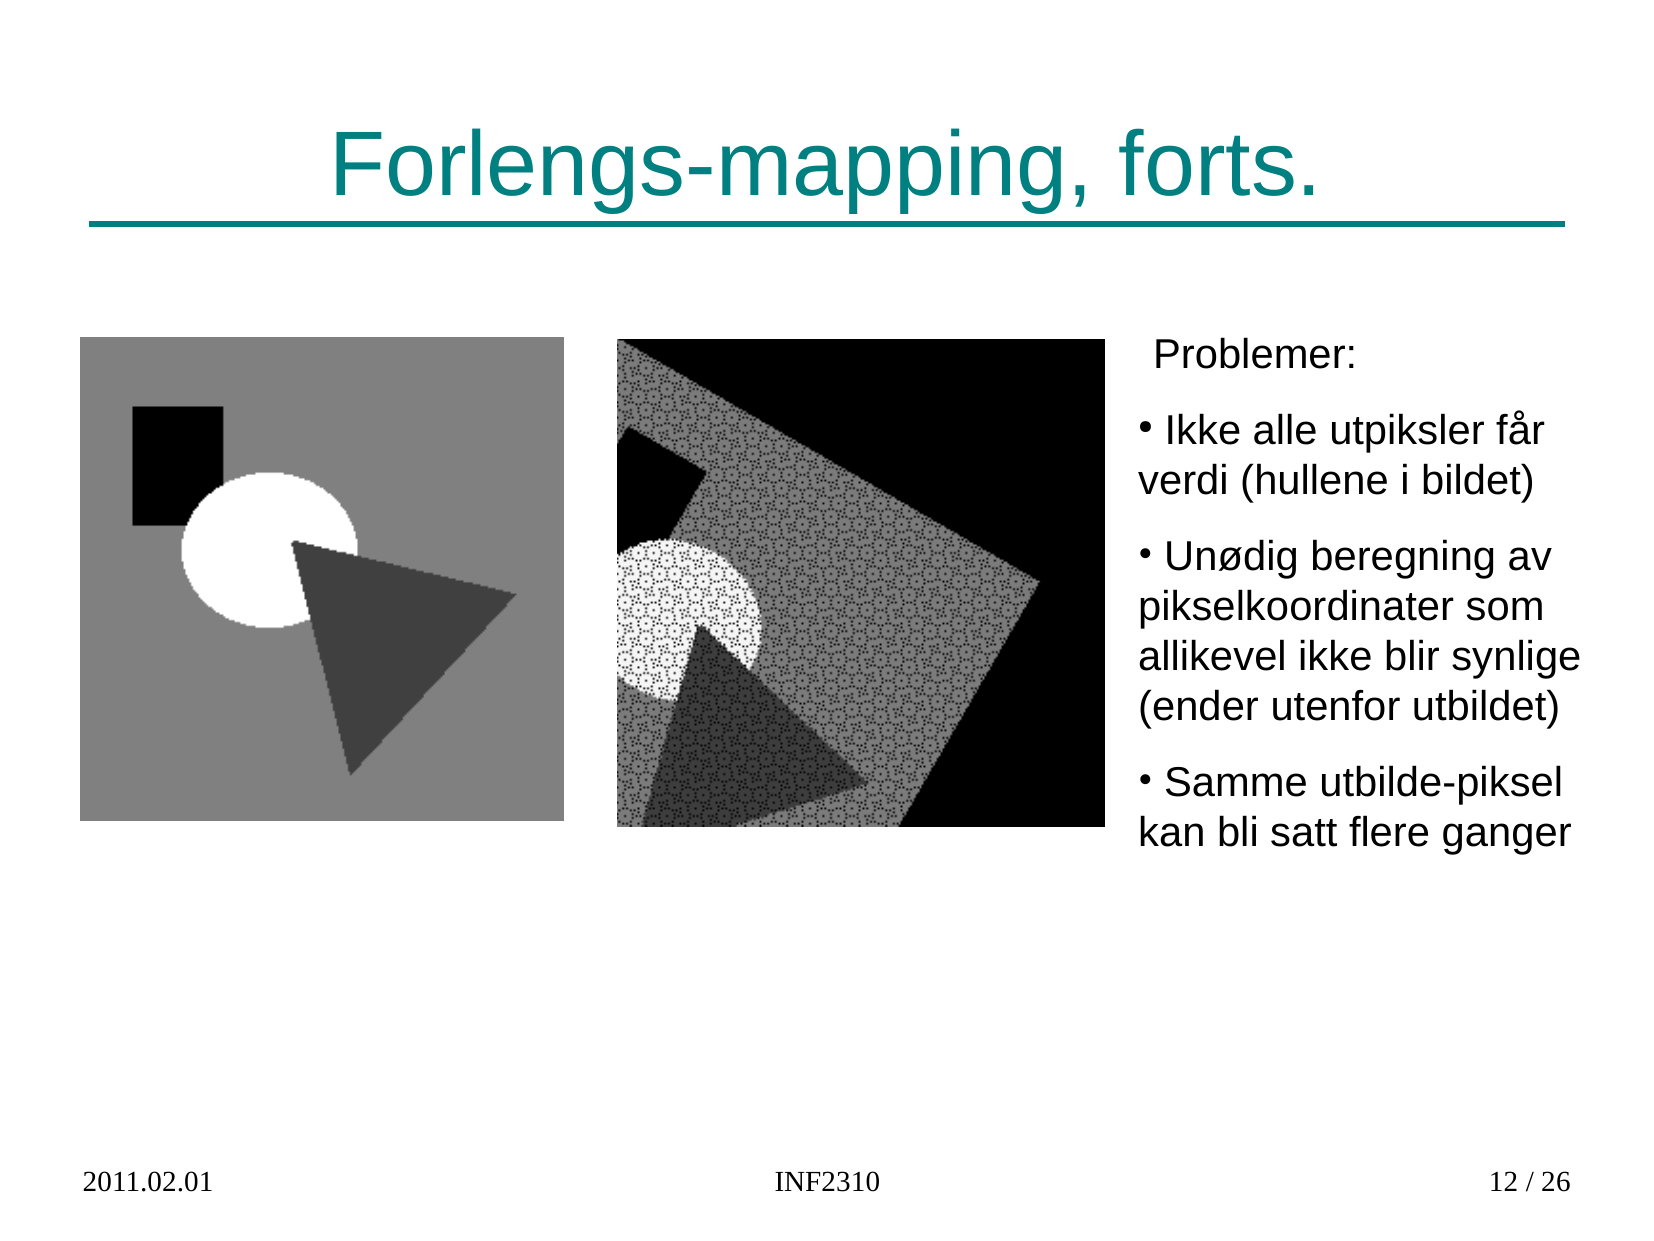

# Forlengs-mapping, forts.
Problemer:
 Ikke alle utpiksler får verdi (hullene i bildet)
 Unødig beregning av pikselkoordinater som allikevel ikke blir synlige (ender utenfor utbildet)
 Samme utbilde-piksel kan bli satt flere ganger
2011.02.01
INF2310
12